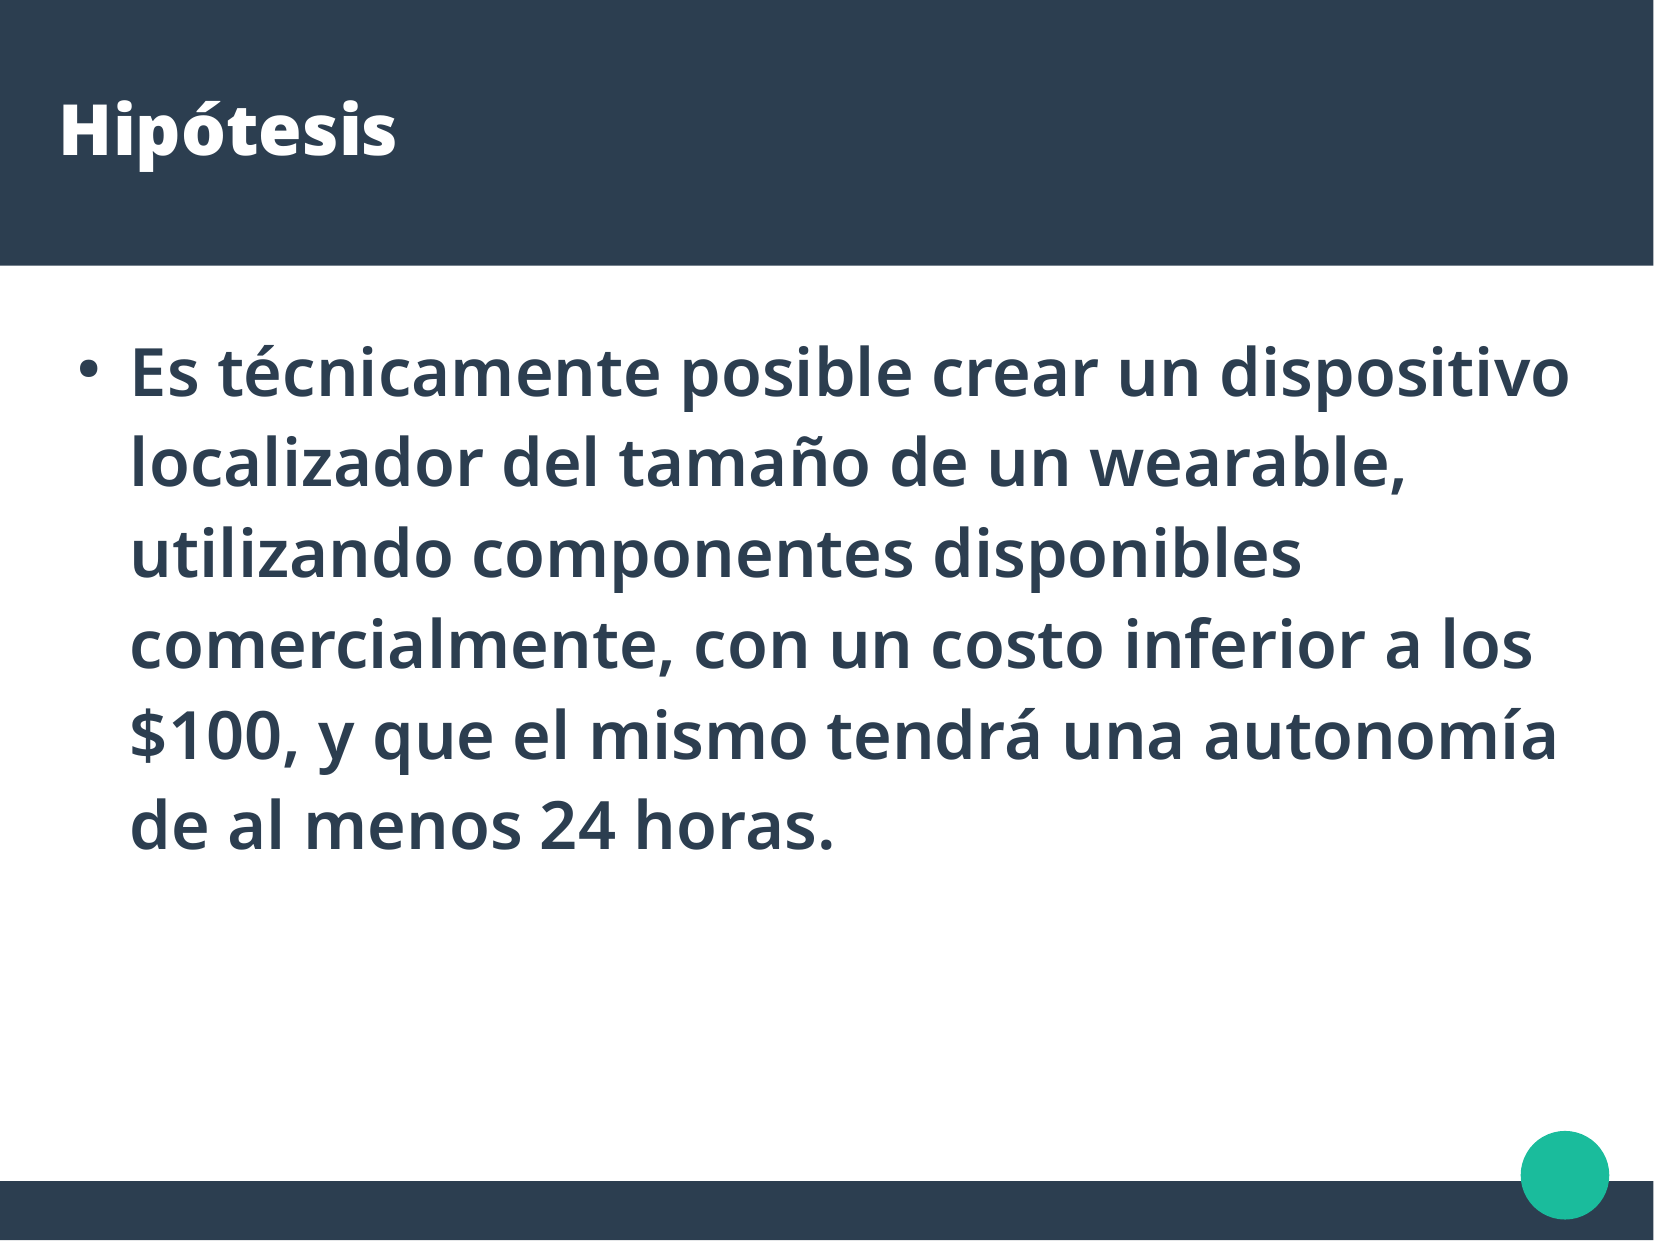

# Hipótesis
Es técnicamente posible crear un dispositivo localizador del tamaño de un wearable, utilizando componentes disponibles comercialmente, con un costo inferior a los $100, y que el mismo tendrá una autonomía de al menos 24 horas.